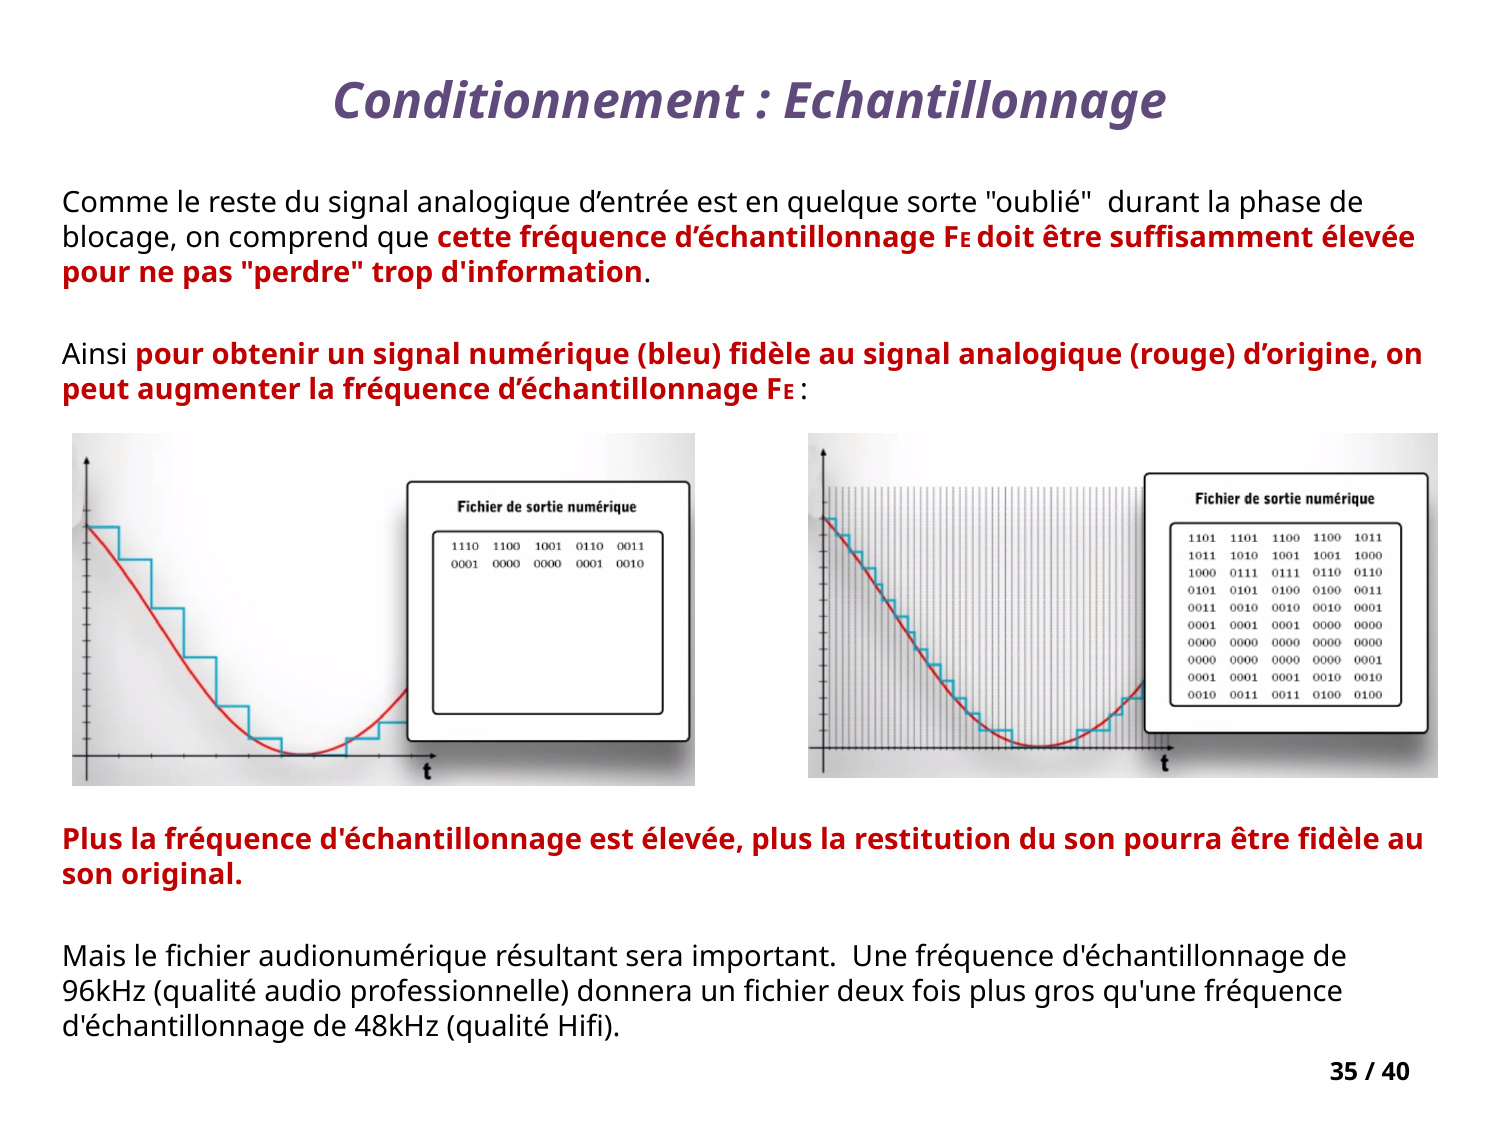

# Conditionnement : Echantillonnage
Comme le reste du signal analogique d’entrée est en quelque sorte "oublié"  durant la phase de blocage, on comprend que cette fréquence d’échantillonnage FE doit être suffisamment élevée pour ne pas "perdre" trop d'information.
Ainsi pour obtenir un signal numérique (bleu) fidèle au signal analogique (rouge) d’origine, on peut augmenter la fréquence d’échantillonnage FE :
Plus la fréquence d'échantillonnage est élevée, plus la restitution du son pourra être fidèle au son original.
Mais le fichier audionumérique résultant sera important. Une fréquence d'échantillonnage de 96kHz (qualité audio professionnelle) donnera un fichier deux fois plus gros qu'une fréquence d'échantillonnage de 48kHz (qualité Hifi).